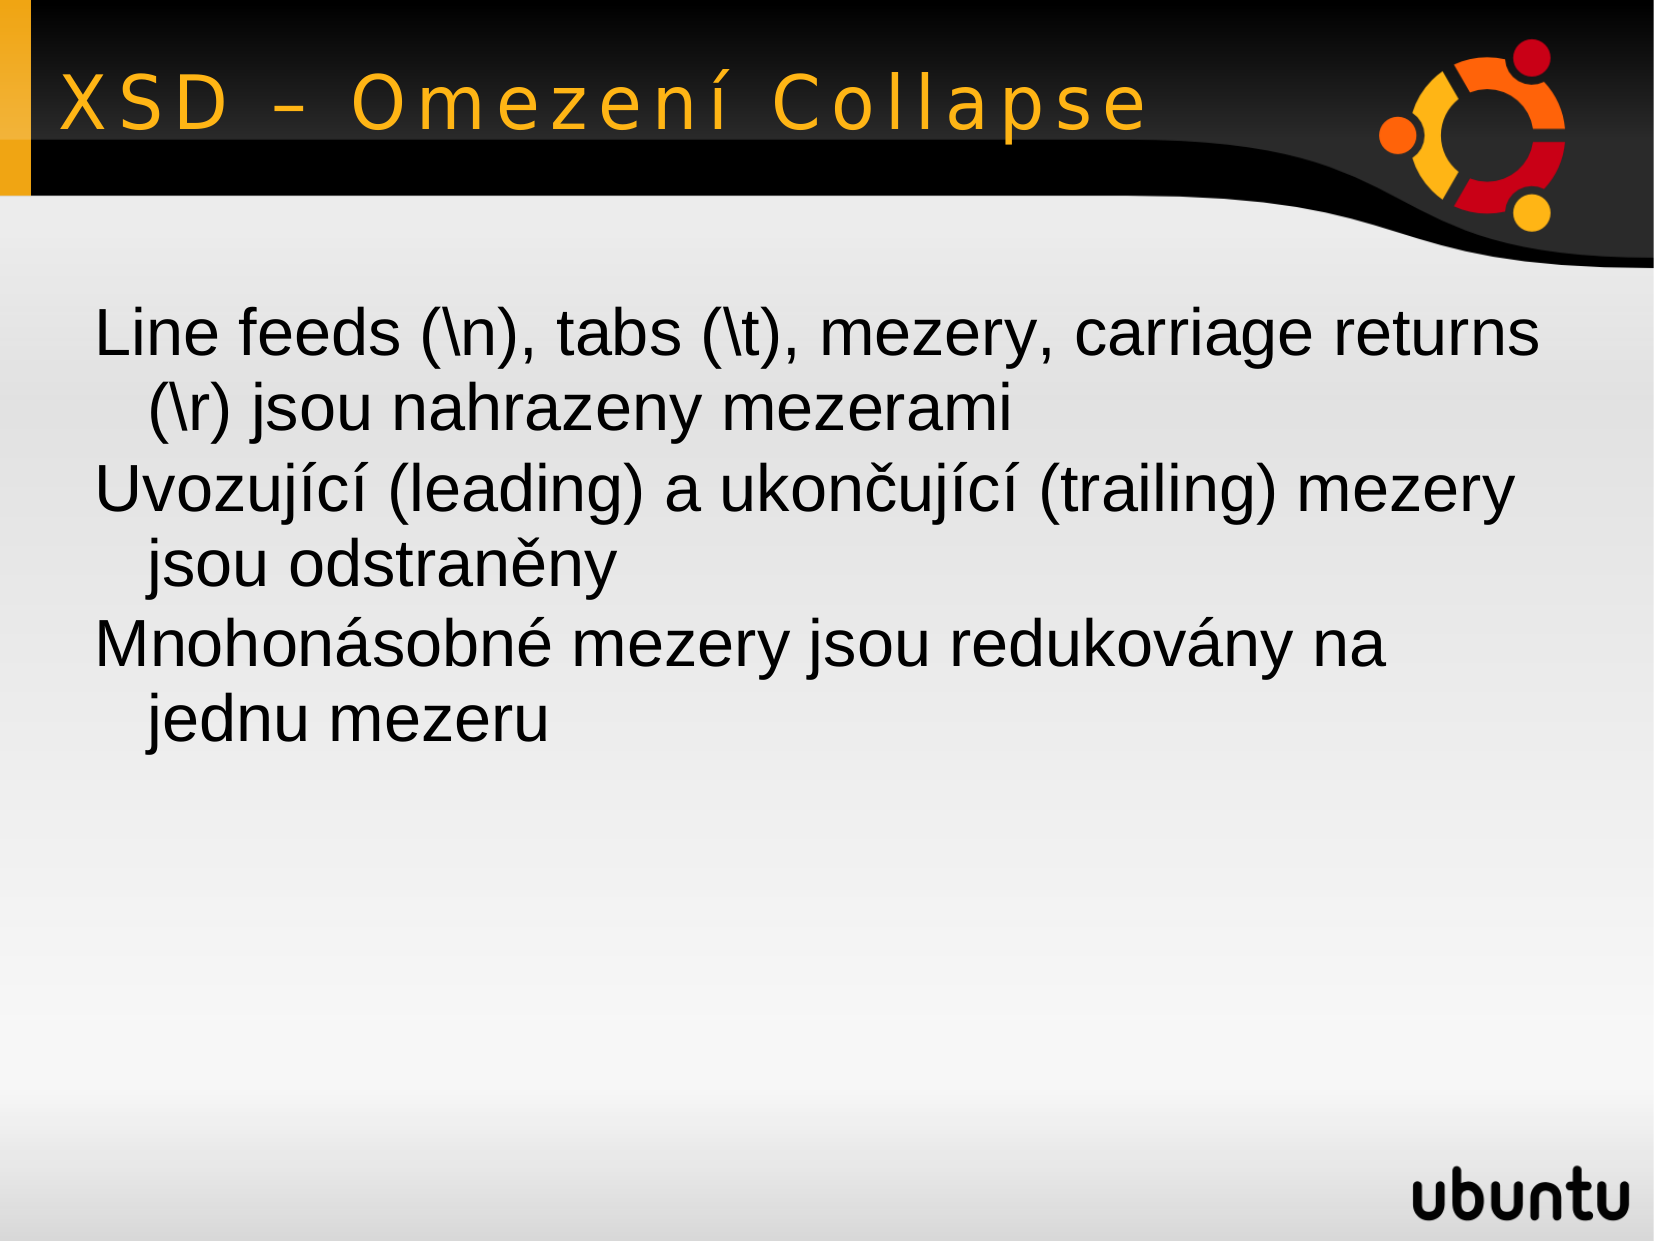

# XSD – Omezení Collapse
Line feeds (\n), tabs (\t), mezery, carriage returns (\r) jsou nahrazeny mezerami
Uvozující (leading) a ukončující (trailing) mezery jsou odstraněny
Mnohonásobné mezery jsou redukovány na jednu mezeru